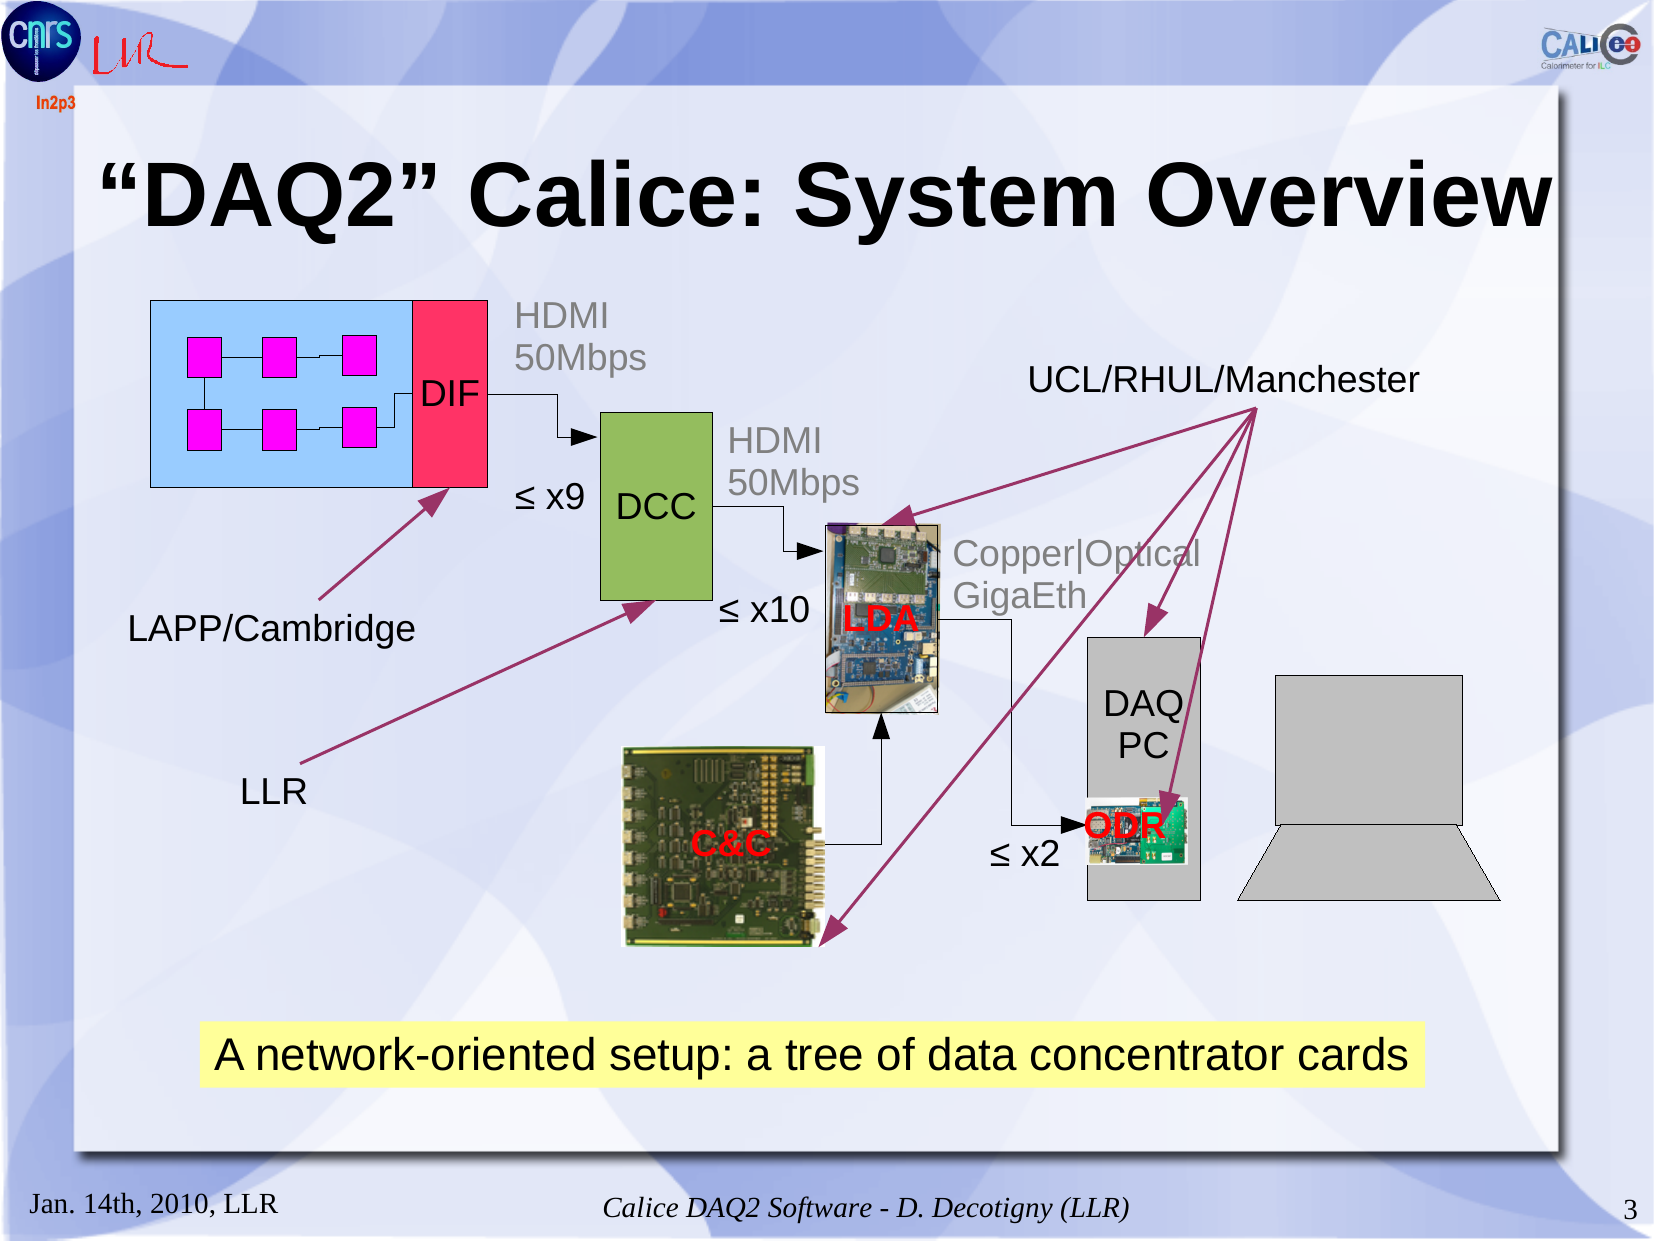

# “DAQ2” Calice: System Overview
HDMI
50Mbps
DIF
UCL/RHUL/Manchester
DCC
HDMI
50Mbps
≤ x9
LDA
Copper|Optical
GigaEth
≤ x10
LAPP/Cambridge
DAQ
PC
LLR
C&C
ODR
≤ x2
A network-oriented setup: a tree of data concentrator cards
Jan. 14th, 2010, LLR
Calice DAQ2 Software - D. Decotigny (LLR)
3